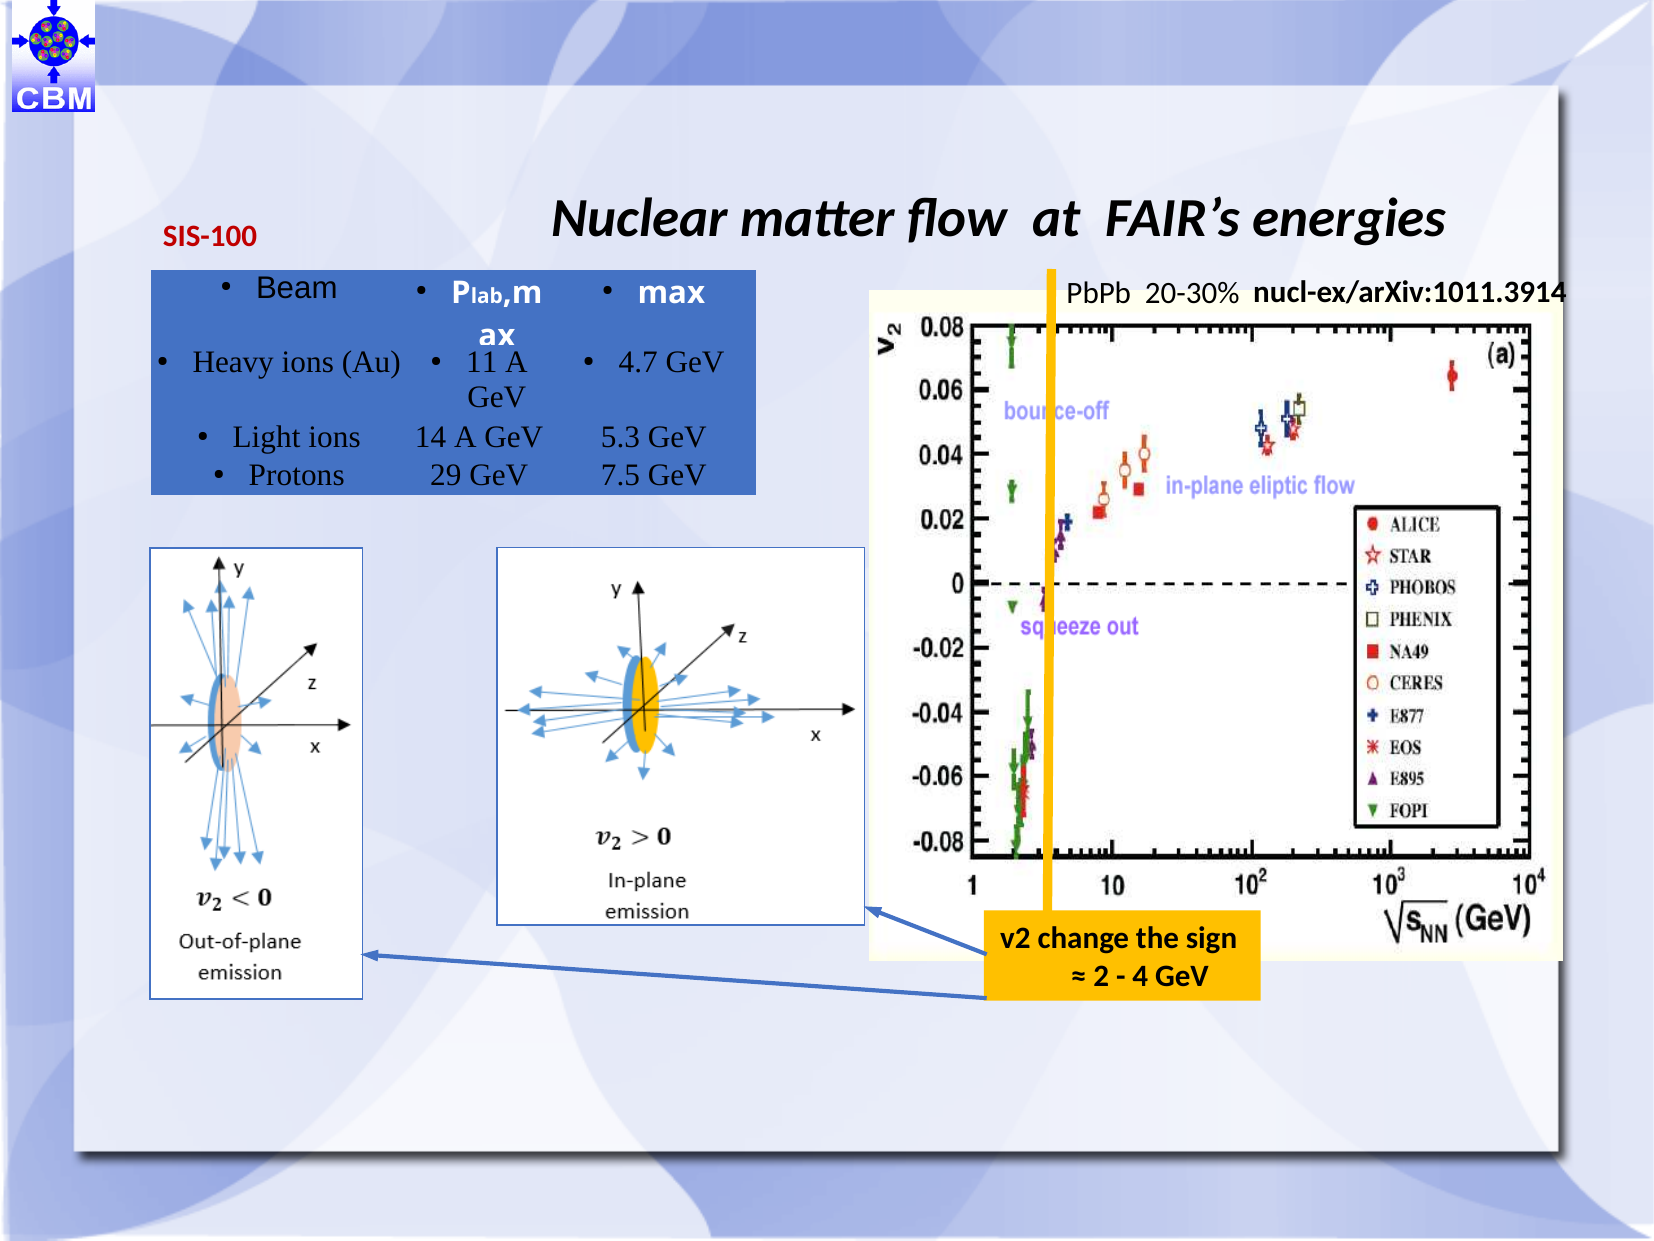

Nuclear matter flow at FAIR’s energies
SIS-100
nucl-ex/arXiv:1011.3914
PbPb 20-30%
| Beam | Plab,max | max |
| --- | --- | --- |
| Heavy ions (Au) | 11 A GeV | 4.7 GeV |
| Light ions | 14 A GeV | 5.3 GeV |
| Protons | 29 GeV | 7.5 GeV |
v2 change the sign
 ≈ 2 - 4 GeV